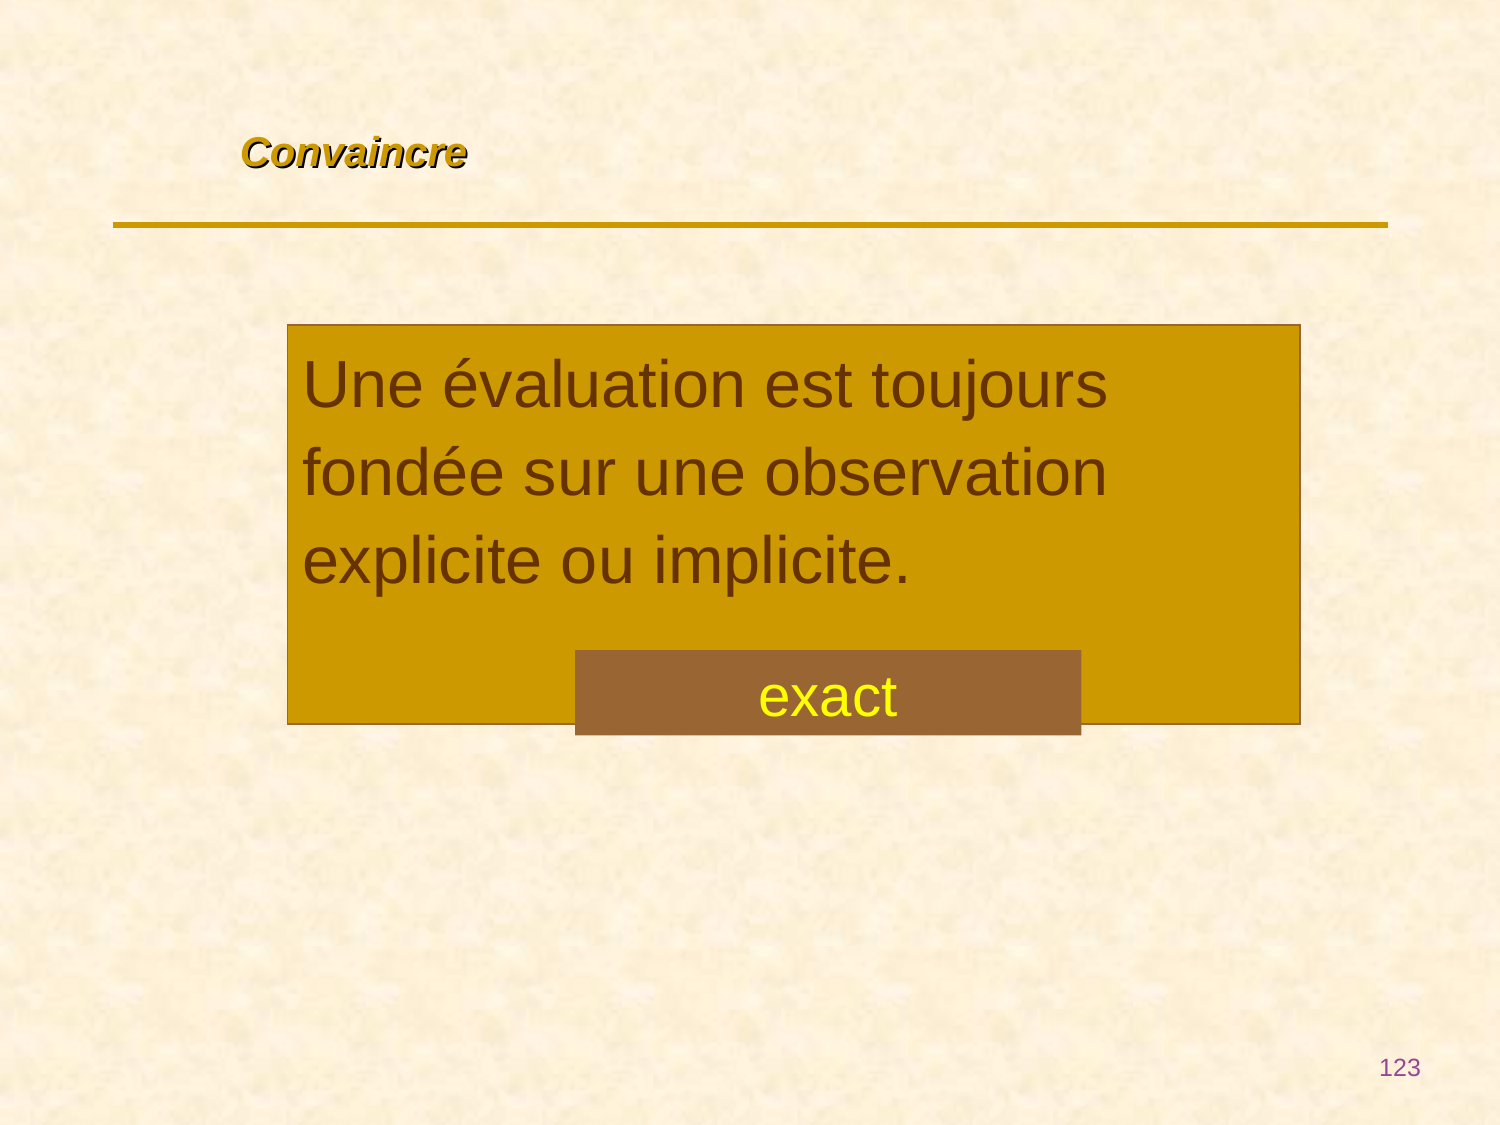

Convaincre
Une évaluation est toujours fondée sur une observation explicite ou implicite.
Vrai / Faux ?
exact
123